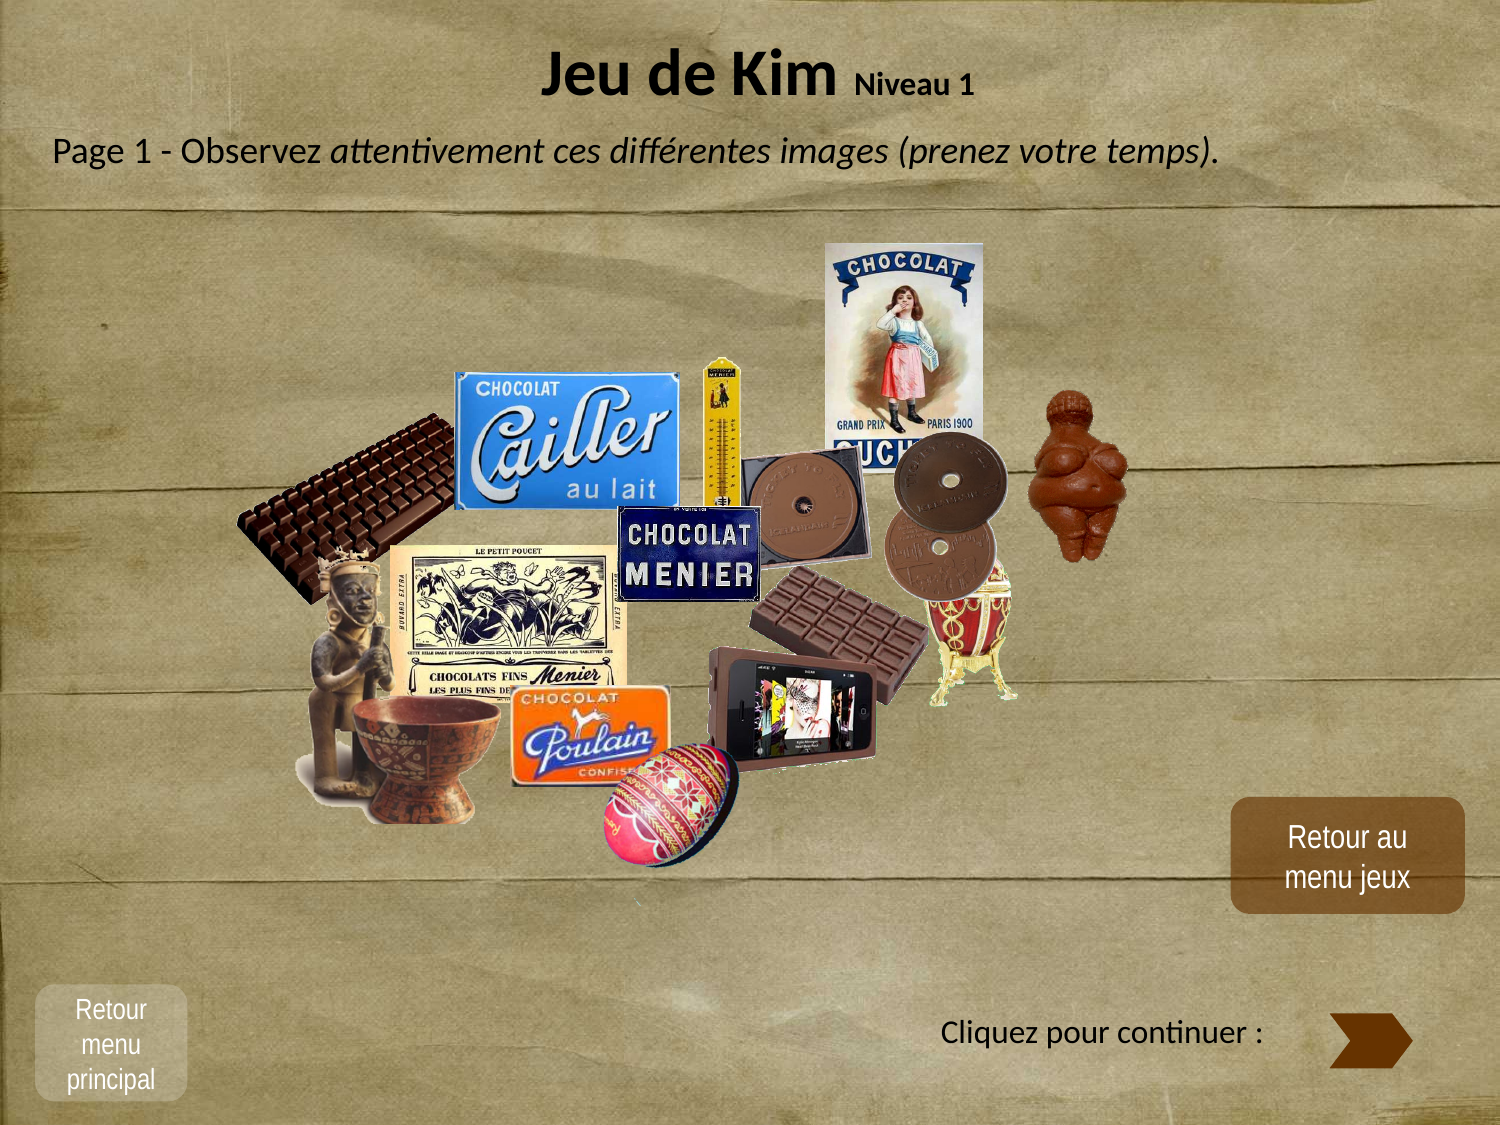

Jeu de Kim Niveau 1
#
Page 1 - Observez attentivement ces différentes images (prenez votre temps).
Retour au menu jeux
Retour menu
principal
Cliquez pour continuer :